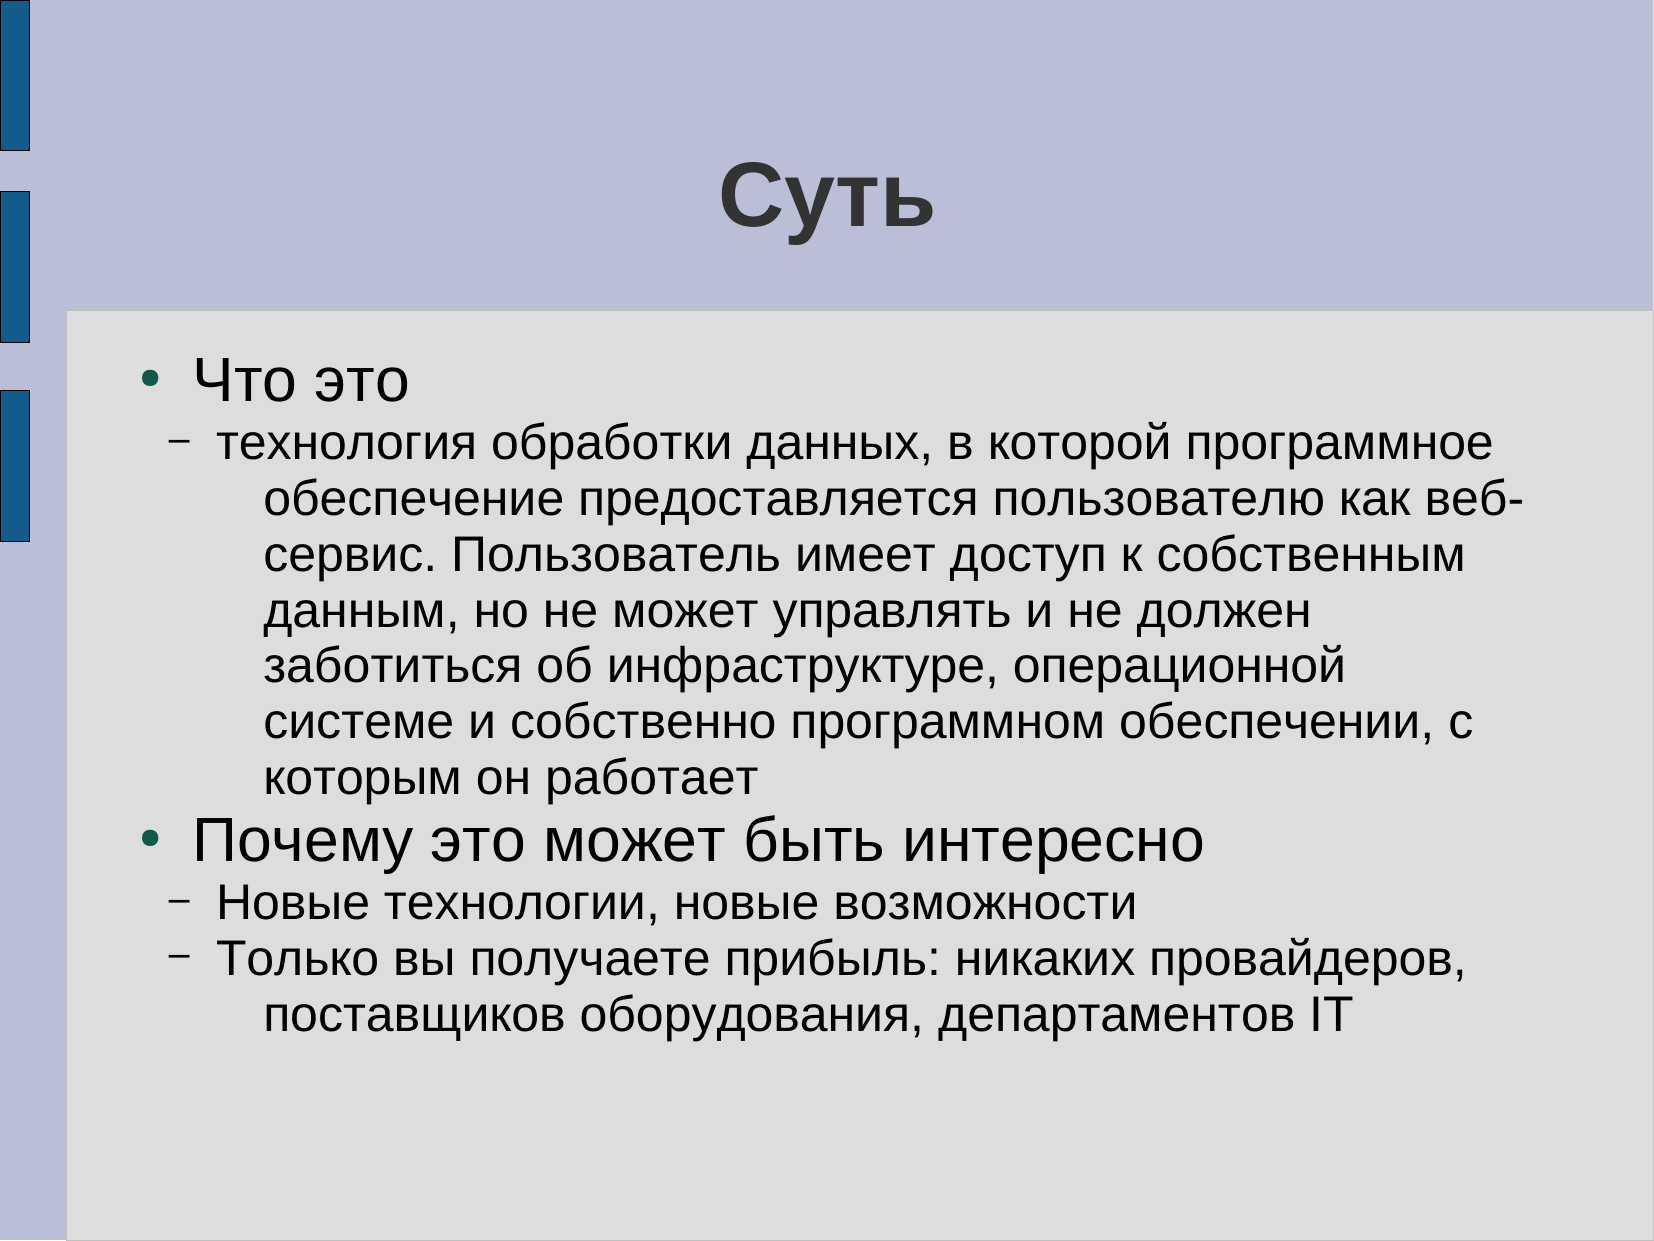

# Суть
Что это
технология обработки данных, в которой программное обеспечение предоставляется пользователю как веб-сервис. Пользователь имеет доступ к собственным данным, но не может управлять и не должен заботиться об инфраструктуре, операционной системе и собственно программном обеспечении, с которым он работает
Почему это может быть интересно
Новые технологии, новые возможности
Только вы получаете прибыль: никаких провайдеров, поставщиков оборудования, департаментов IT